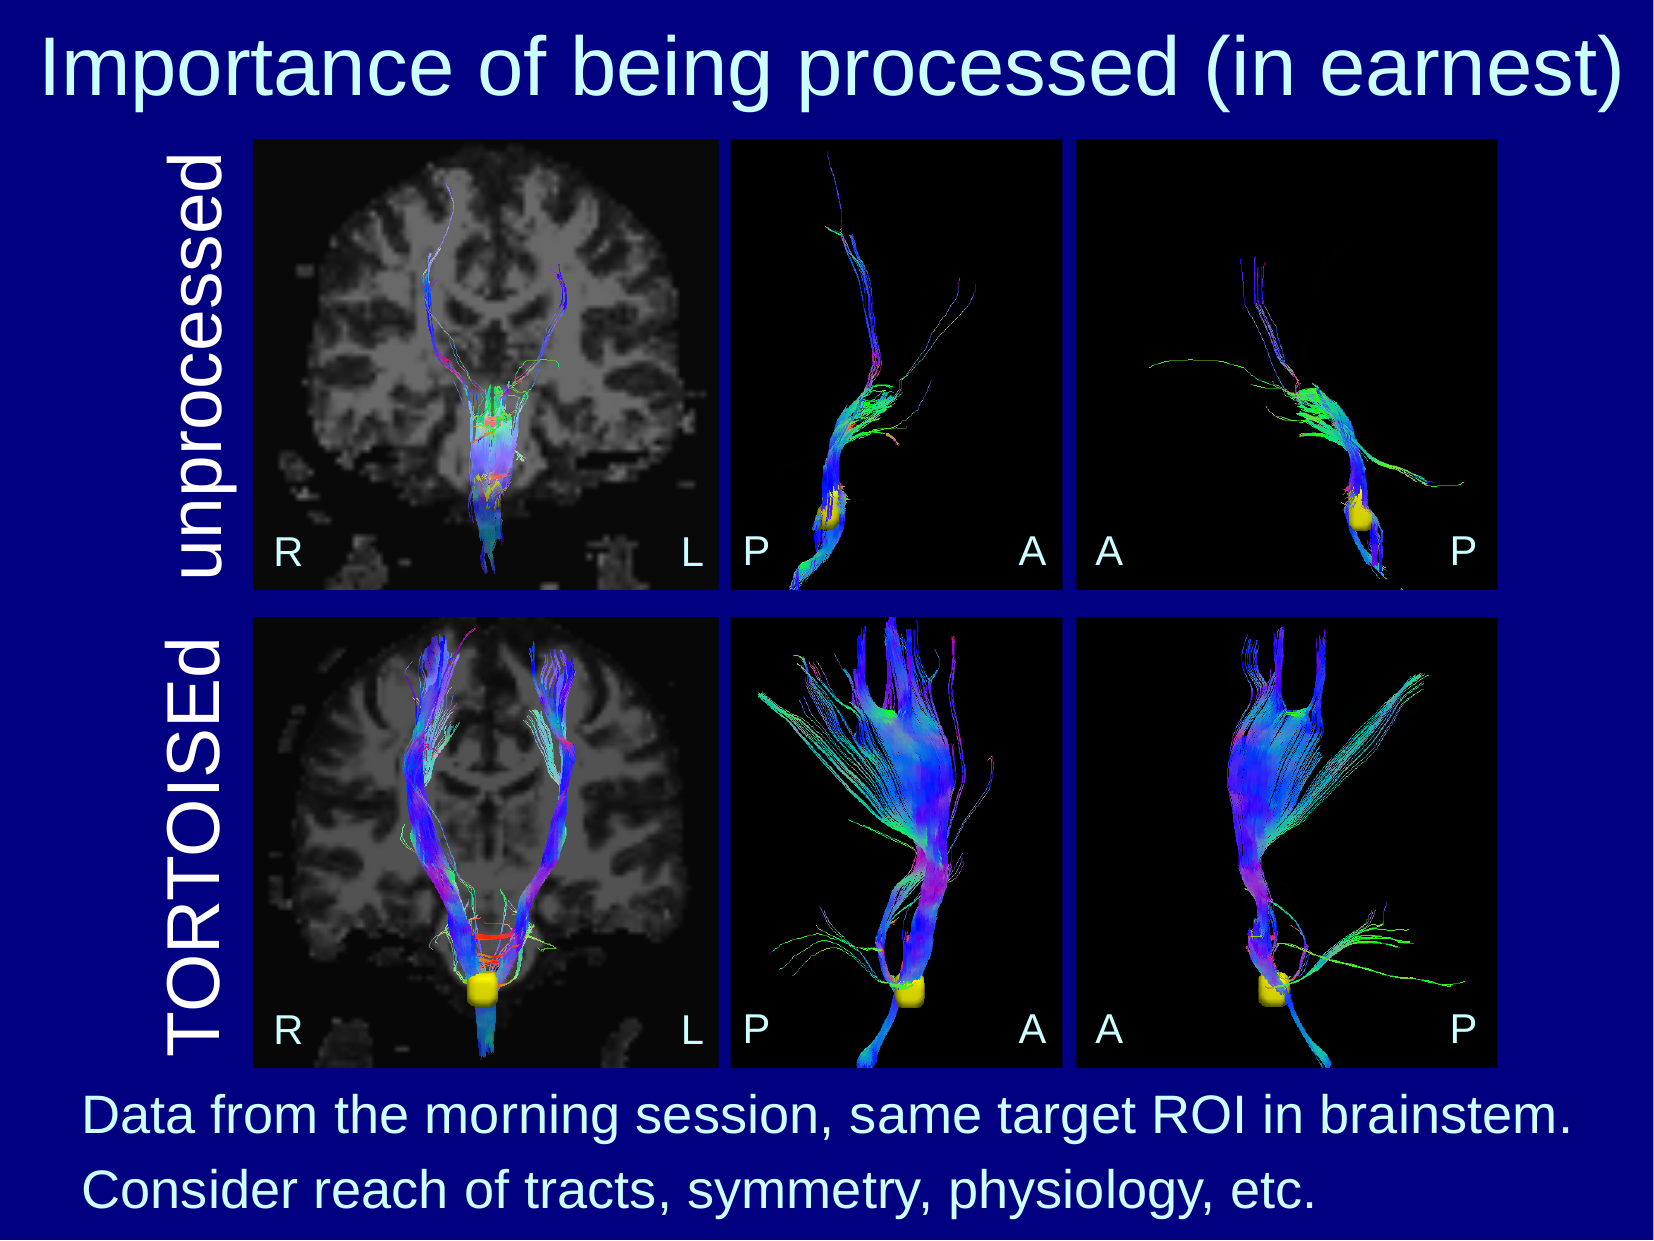

# Importance of being processed (in earnest)
unprocessed
P
A
A
P
R
L
TORTOISEd
P
A
A
P
R
L
Data from the morning session, same target ROI in brainstem.
Consider reach of tracts, symmetry, physiology, etc.